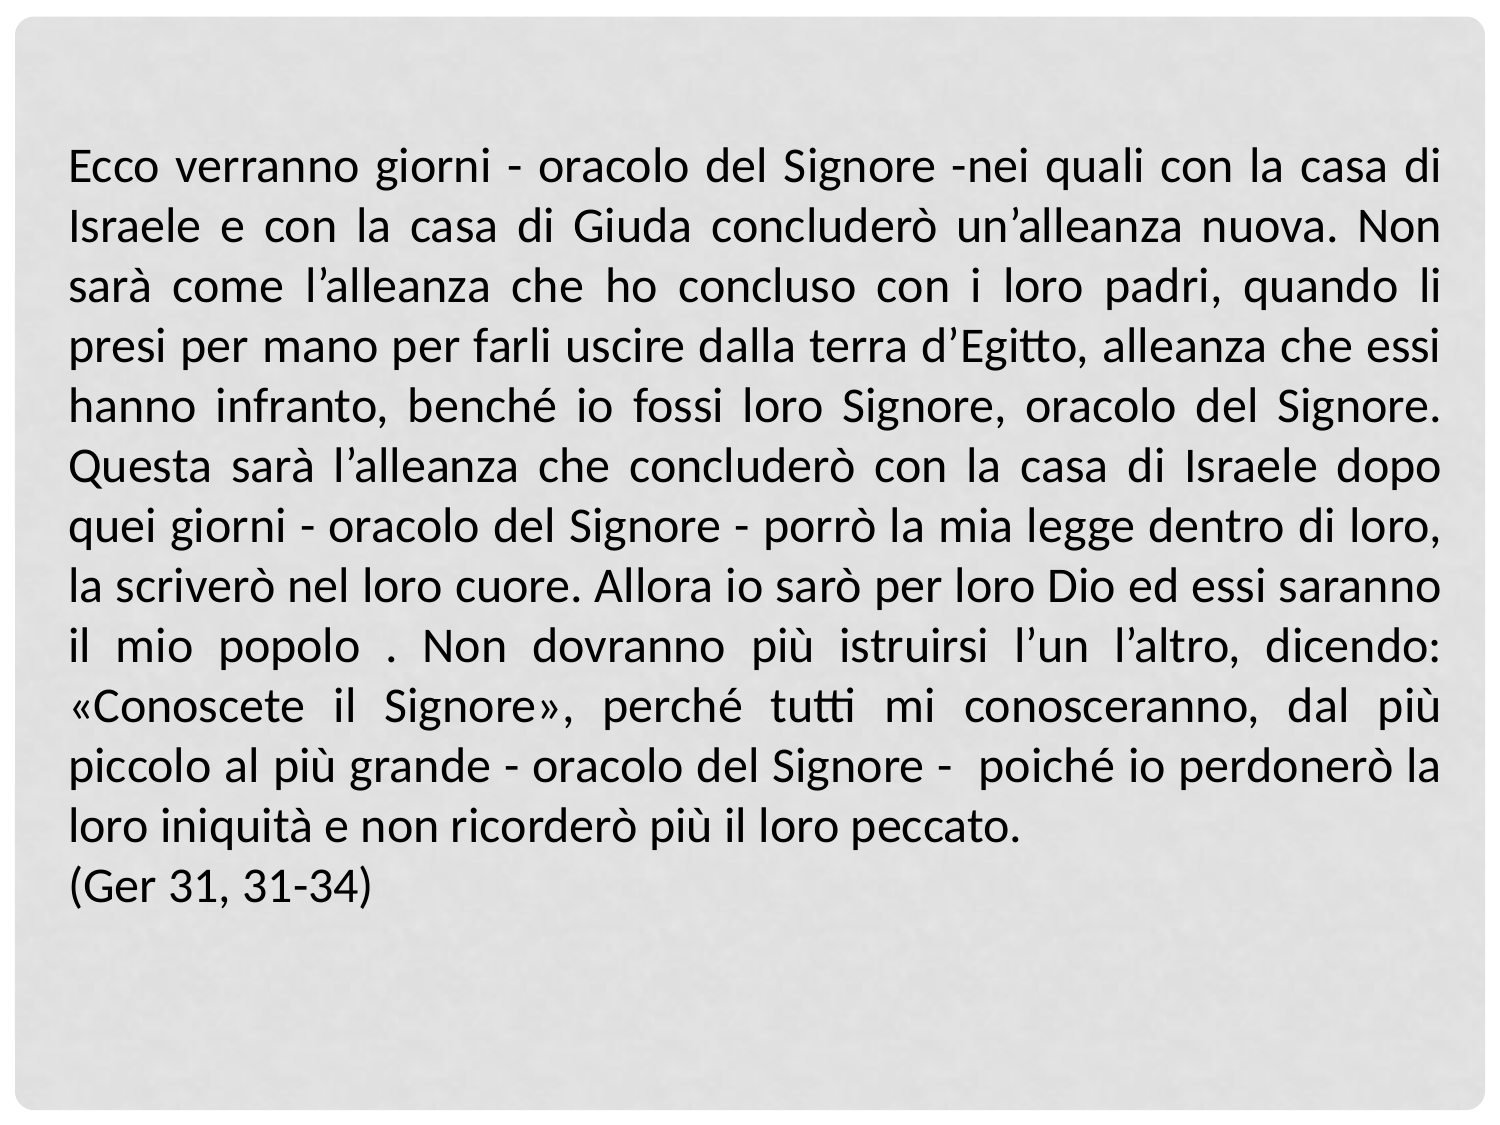

Ecco verranno giorni - oracolo del Signore -nei quali con la casa di Israele e con la casa di Giuda concluderò un’alleanza nuova. Non sarà come l’alleanza che ho concluso con i loro padri, quando li presi per mano per farli uscire dalla terra d’Egitto, alleanza che essi hanno infranto, benché io fossi loro Signore, oracolo del Signore. Questa sarà l’alleanza che concluderò con la casa di Israele dopo quei giorni - oracolo del Signore - porrò la mia legge dentro di loro, la scriverò nel loro cuore. Allora io sarò per loro Dio ed essi saranno il mio popolo . Non dovranno più istruirsi l’un l’altro, dicendo: «Conoscete il Signore», perché tutti mi conosceranno, dal più piccolo al più grande - oracolo del Signore - poiché io perdonerò la loro iniquità e non ricorderò più il loro peccato.
(Ger 31, 31-34)